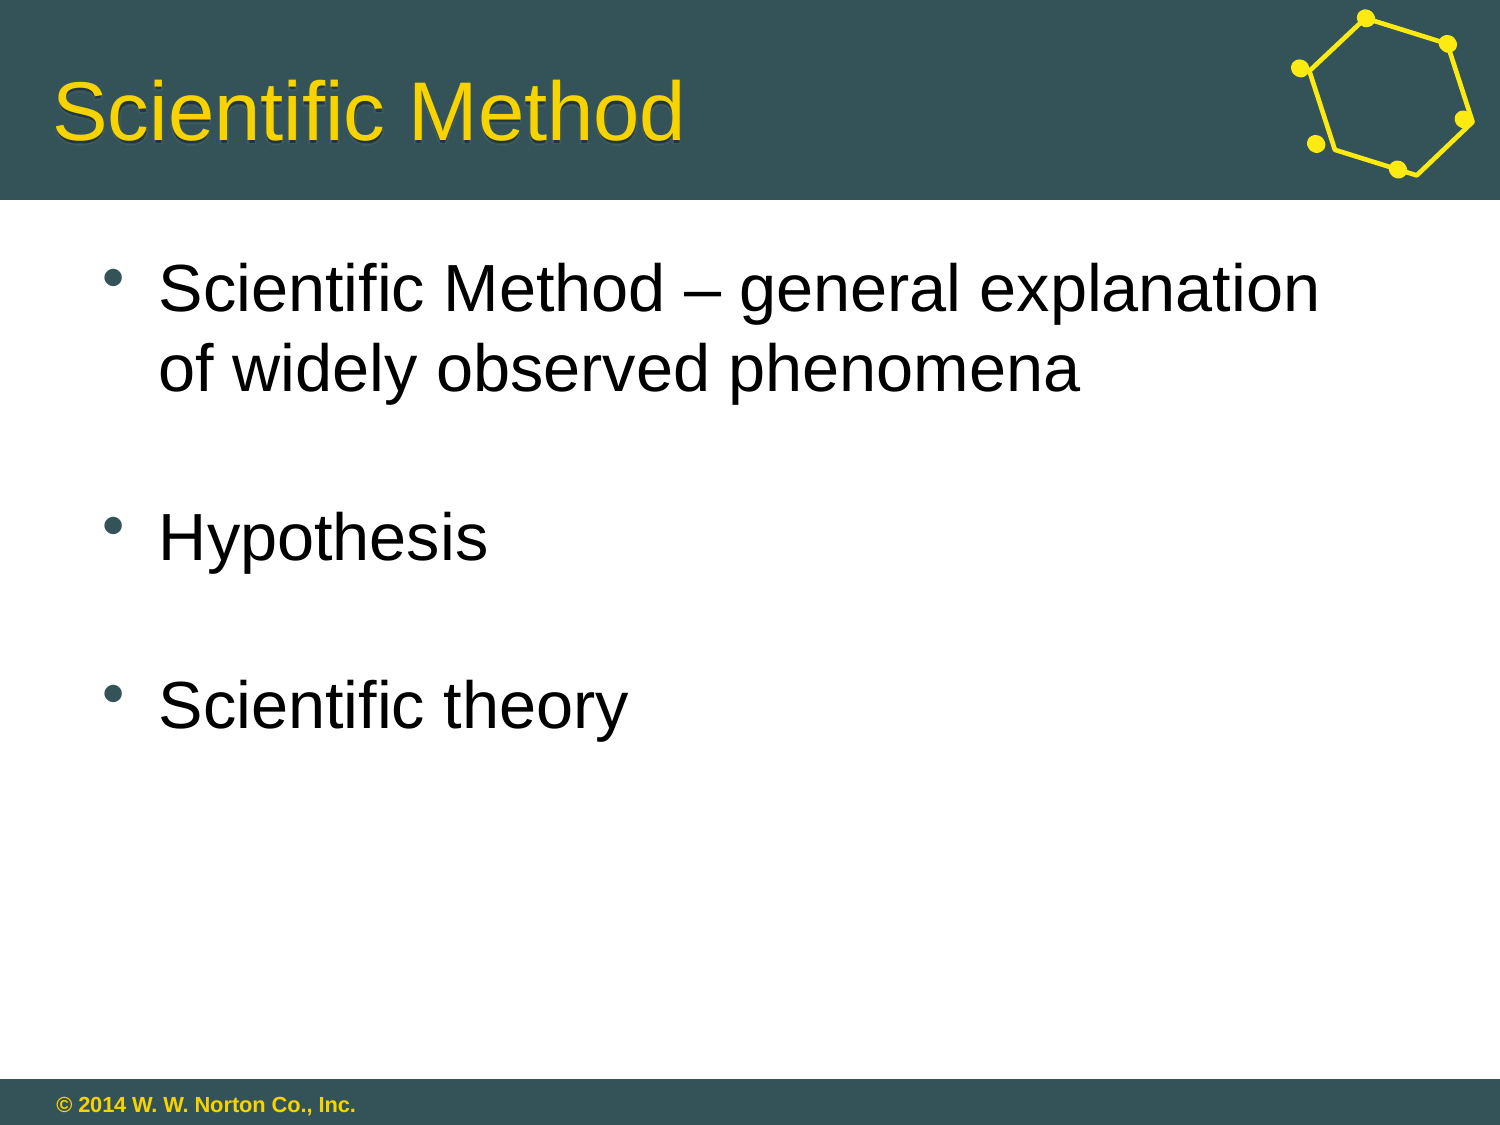

Scientific Method
# Scientific Method – general explanation of widely observed phenomena
Hypothesis
Scientific theory